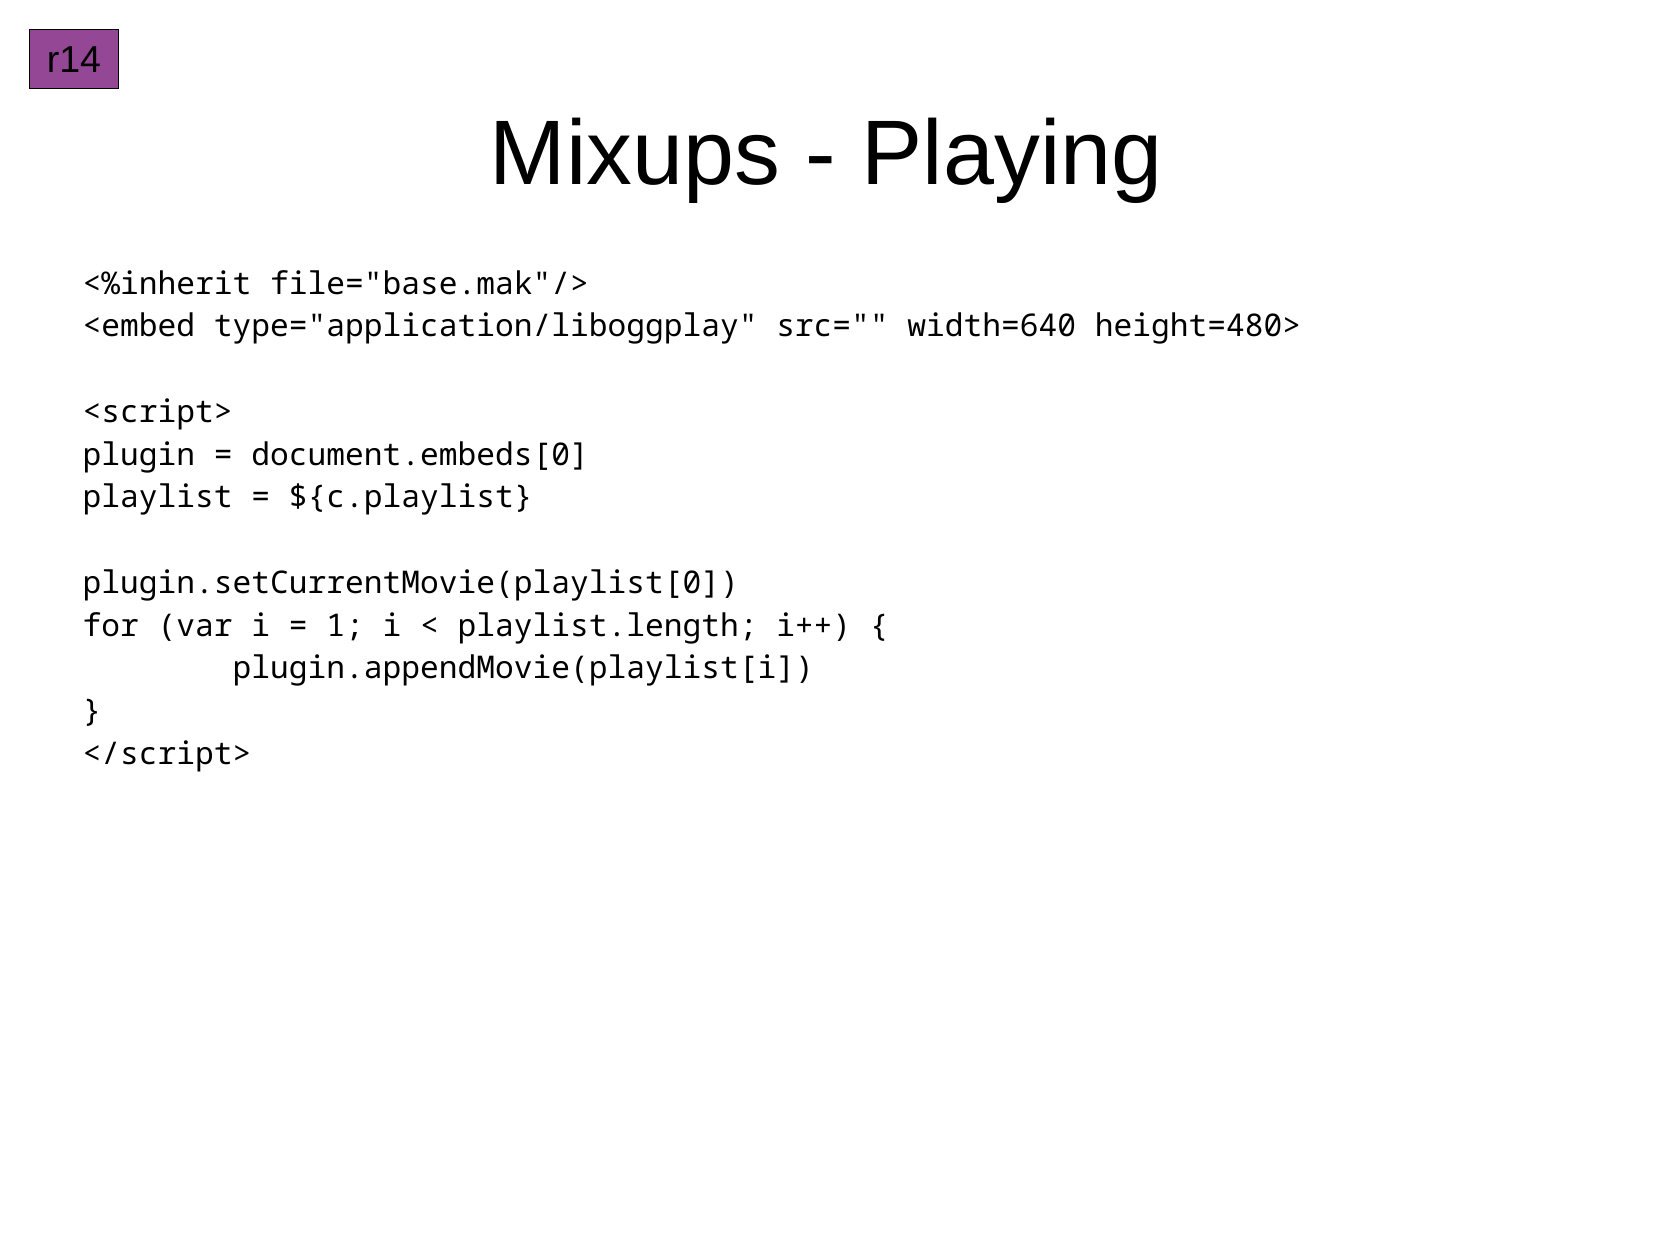

r14
# Mixups - Playing
<%inherit file="base.mak"/>
<embed type="application/liboggplay" src="" width=640 height=480>
<script>
plugin = document.embeds[0]
playlist = ${c.playlist}
plugin.setCurrentMovie(playlist[0])
for (var i = 1; i < playlist.length; i++) {
 plugin.appendMovie(playlist[i])
}
</script>